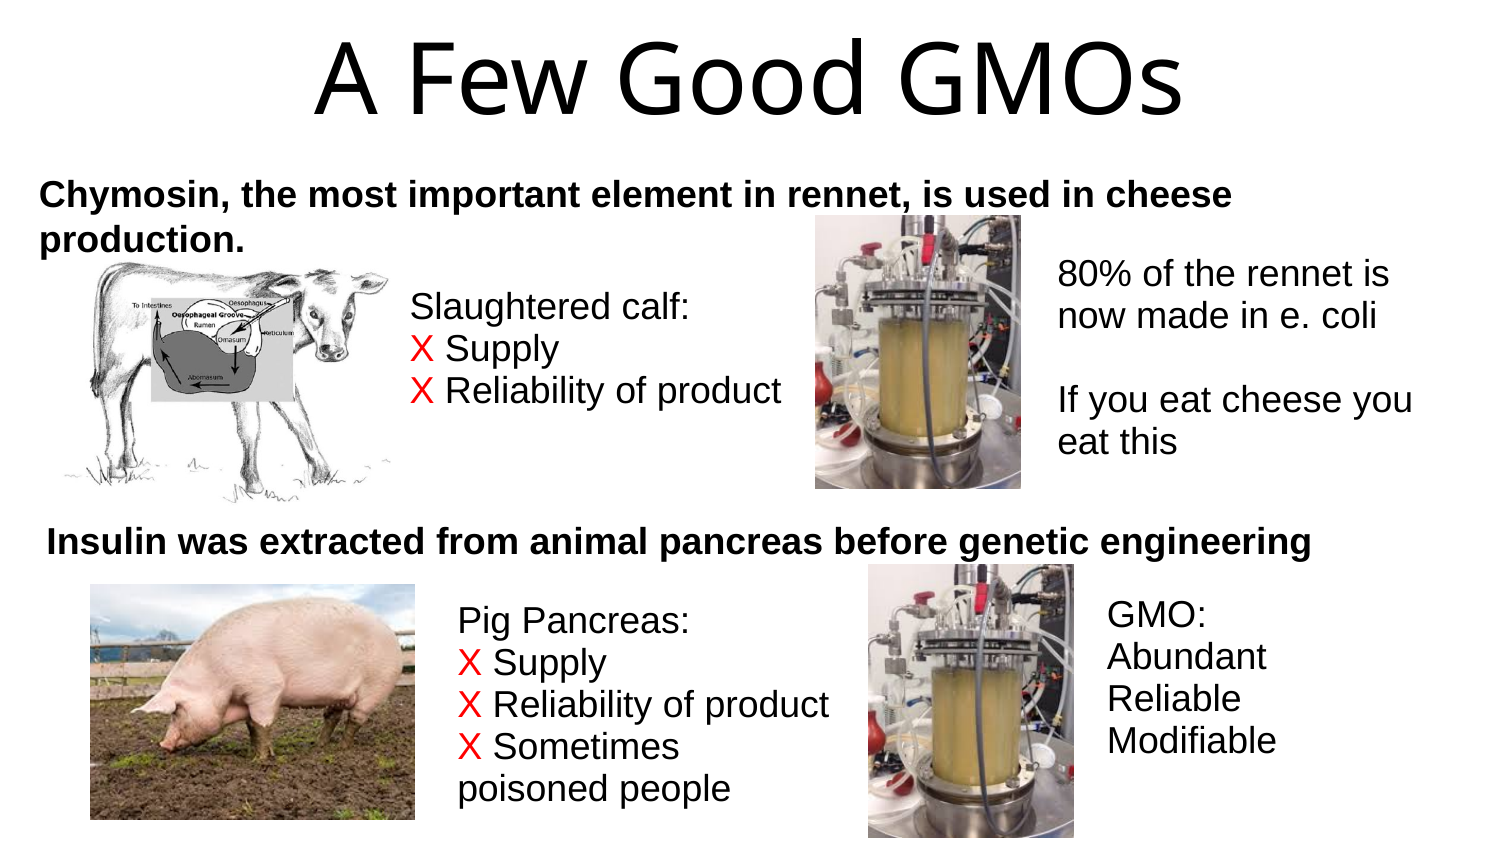

A Few Good GMOs
Chymosin, the most important element in rennet, is used in cheese production.
80% of the rennet is now made in e. coli
If you eat cheese you eat this
Slaughtered calf:
X Supply
X Reliability of product
Insulin was extracted from animal pancreas before genetic engineering
GMO:
Abundant
Reliable
Modifiable
Pig Pancreas:
X Supply
X Reliability of product
X Sometimes poisoned people